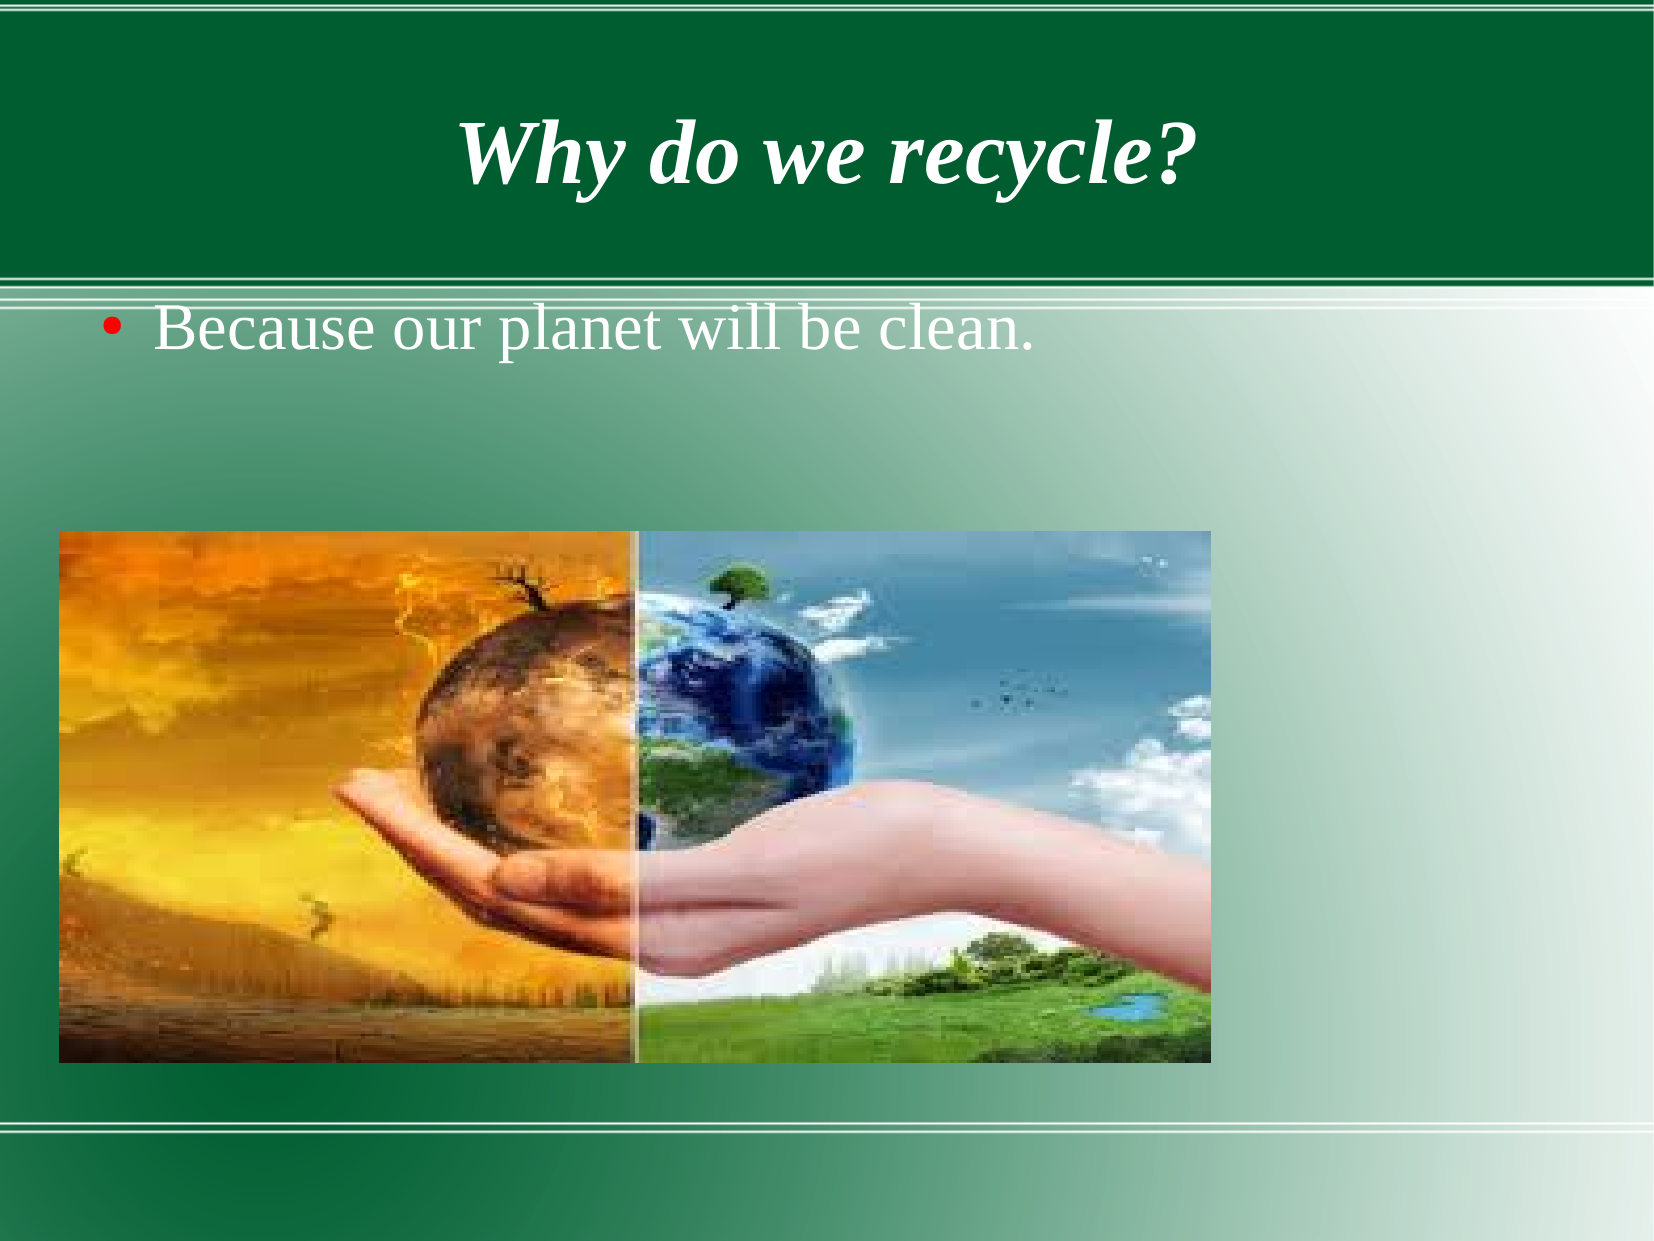

# Why do we recycle?
Because our planet will be clean.